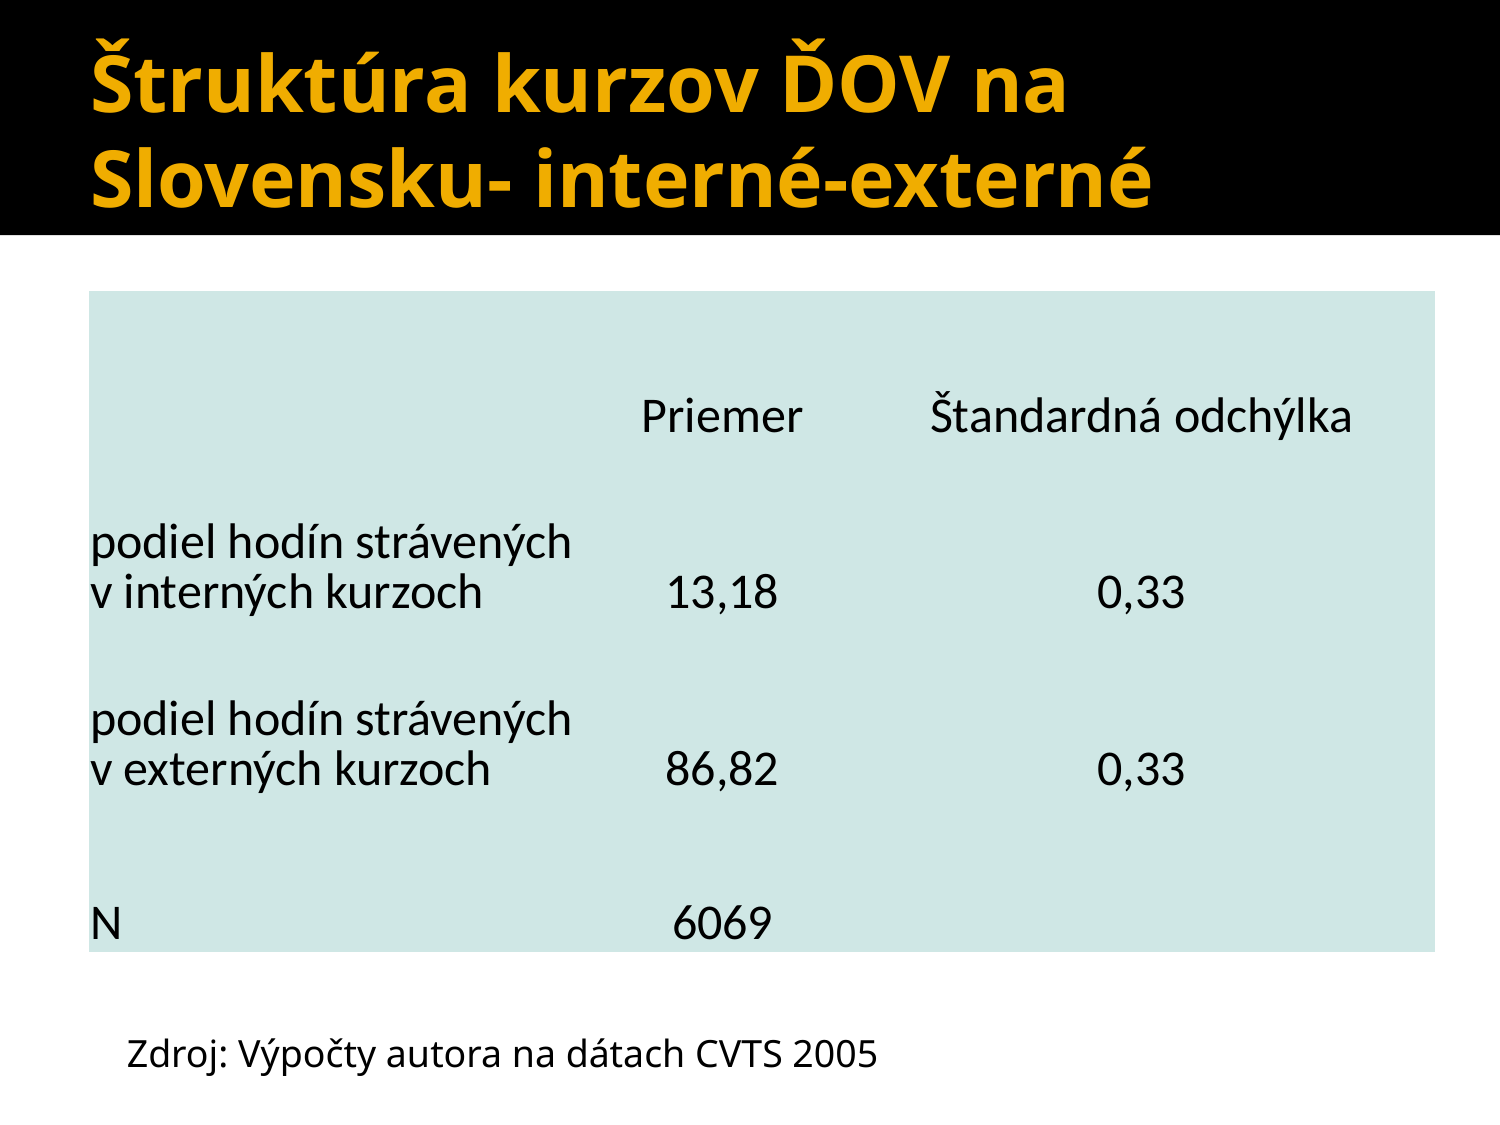

# Štruktúra kurzov ĎOV na Slovensku- interné-externé
| | Priemer | Štandardná odchýlka |
| --- | --- | --- |
| podiel hodín strávených v interných kurzoch | 13,18 | 0,33 |
| podiel hodín strávených v externých kurzoch | 86,82 | 0,33 |
| N | 6069 | |
Zdroj: Výpočty autora na dátach CVTS 2005